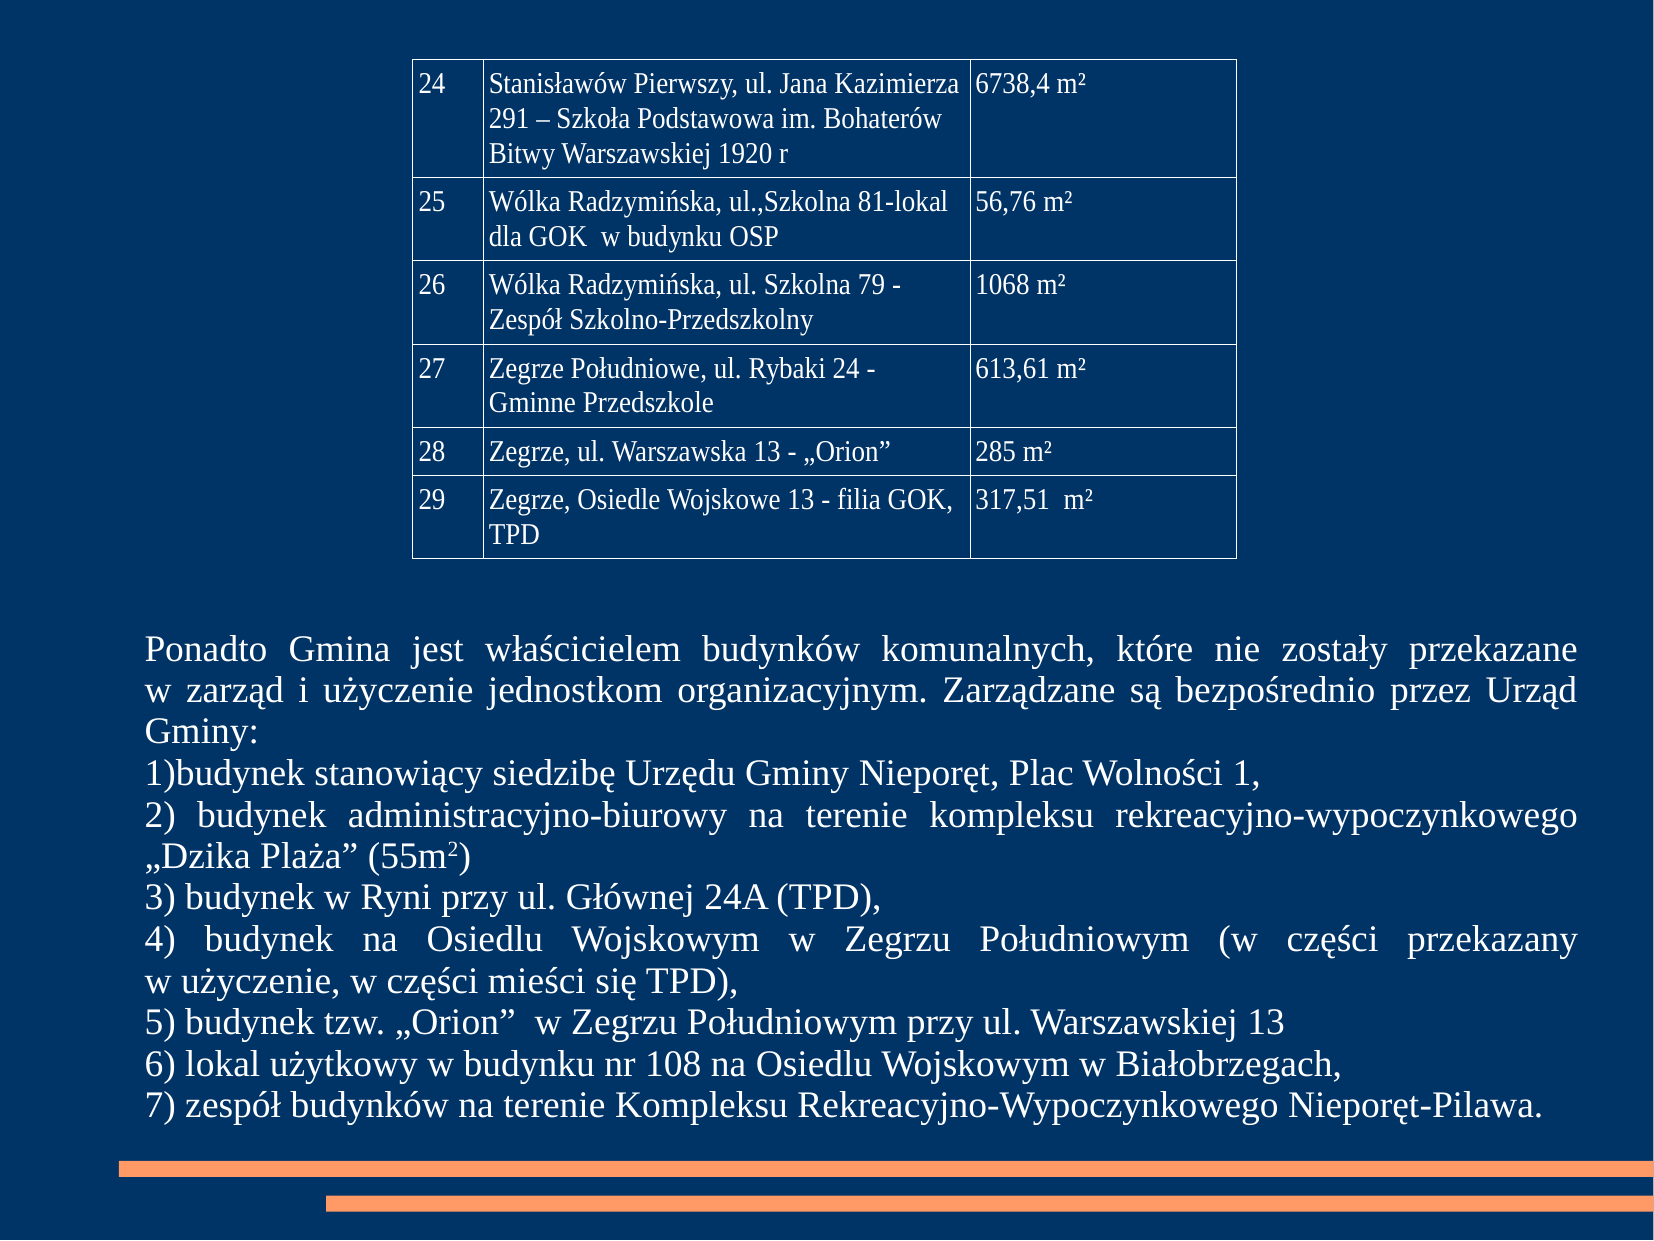

#
Ponadto Gmina jest właścicielem budynków komunalnych, które nie zostały przekazane
w zarząd i użyczenie jednostkom organizacyjnym. Zarządzane są bezpośrednio przez Urząd Gminy:
1)budynek stanowiący siedzibę Urzędu Gminy Nieporęt, Plac Wolności 1,
2) budynek administracyjno-biurowy na terenie kompleksu rekreacyjno-wypoczynkowego „Dzika Plaża” (55m2)
3) budynek w Ryni przy ul. Głównej 24A (TPD),
4) budynek na Osiedlu Wojskowym w Zegrzu Południowym (w części przekazany
w użyczenie, w części mieści się TPD),
5) budynek tzw. „Orion” w Zegrzu Południowym przy ul. Warszawskiej 13
6) lokal użytkowy w budynku nr 108 na Osiedlu Wojskowym w Białobrzegach,
7) zespół budynków na terenie Kompleksu Rekreacyjno-Wypoczynkowego Nieporęt-Pilawa.